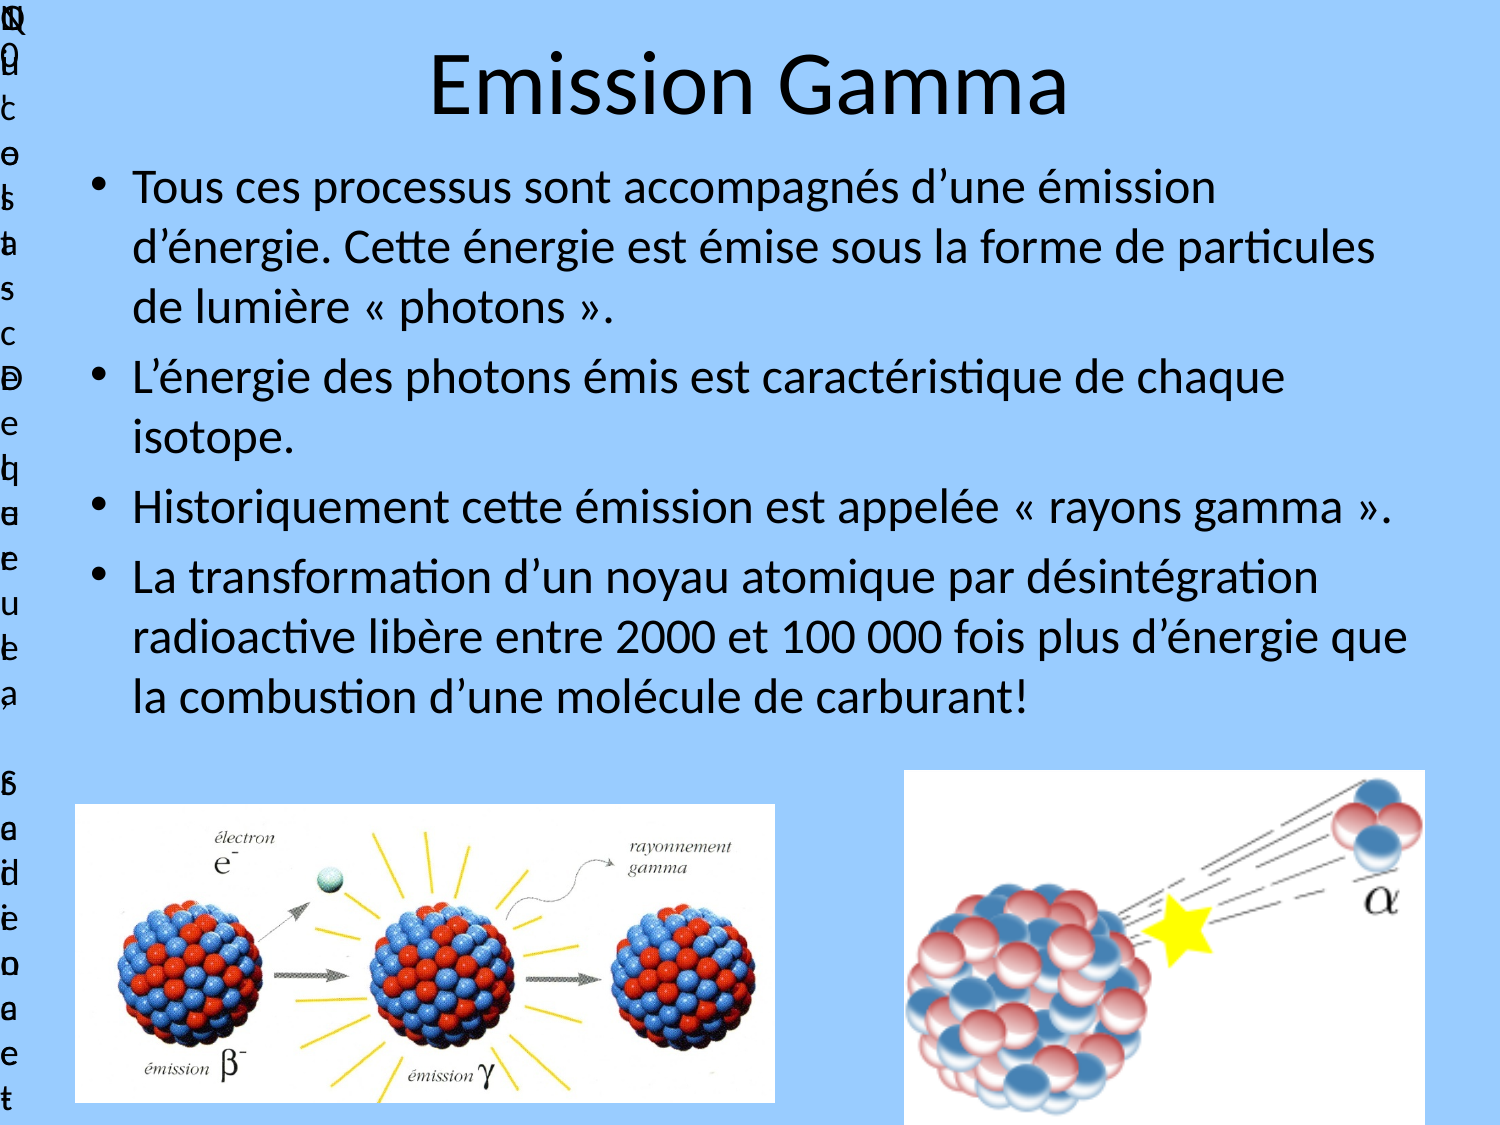

Nicolas Delerue, Science-ACO http://science-aco.fr http://nicolas.delerue.org
Qu'est-ce que la radioactivité?
# Emission Gamma
Tous ces processus sont accompagnés d’une émission d’énergie. Cette énergie est émise sous la forme de particules de lumière « photons ».
L’énergie des photons émis est caractéristique de chaque isotope.
Historiquement cette émission est appelée « rayons gamma ».
La transformation d’un noyau atomique par désintégration radioactive libère entre 2000 et 100 000 fois plus d’énergie que la combustion d’une molécule de carburant!